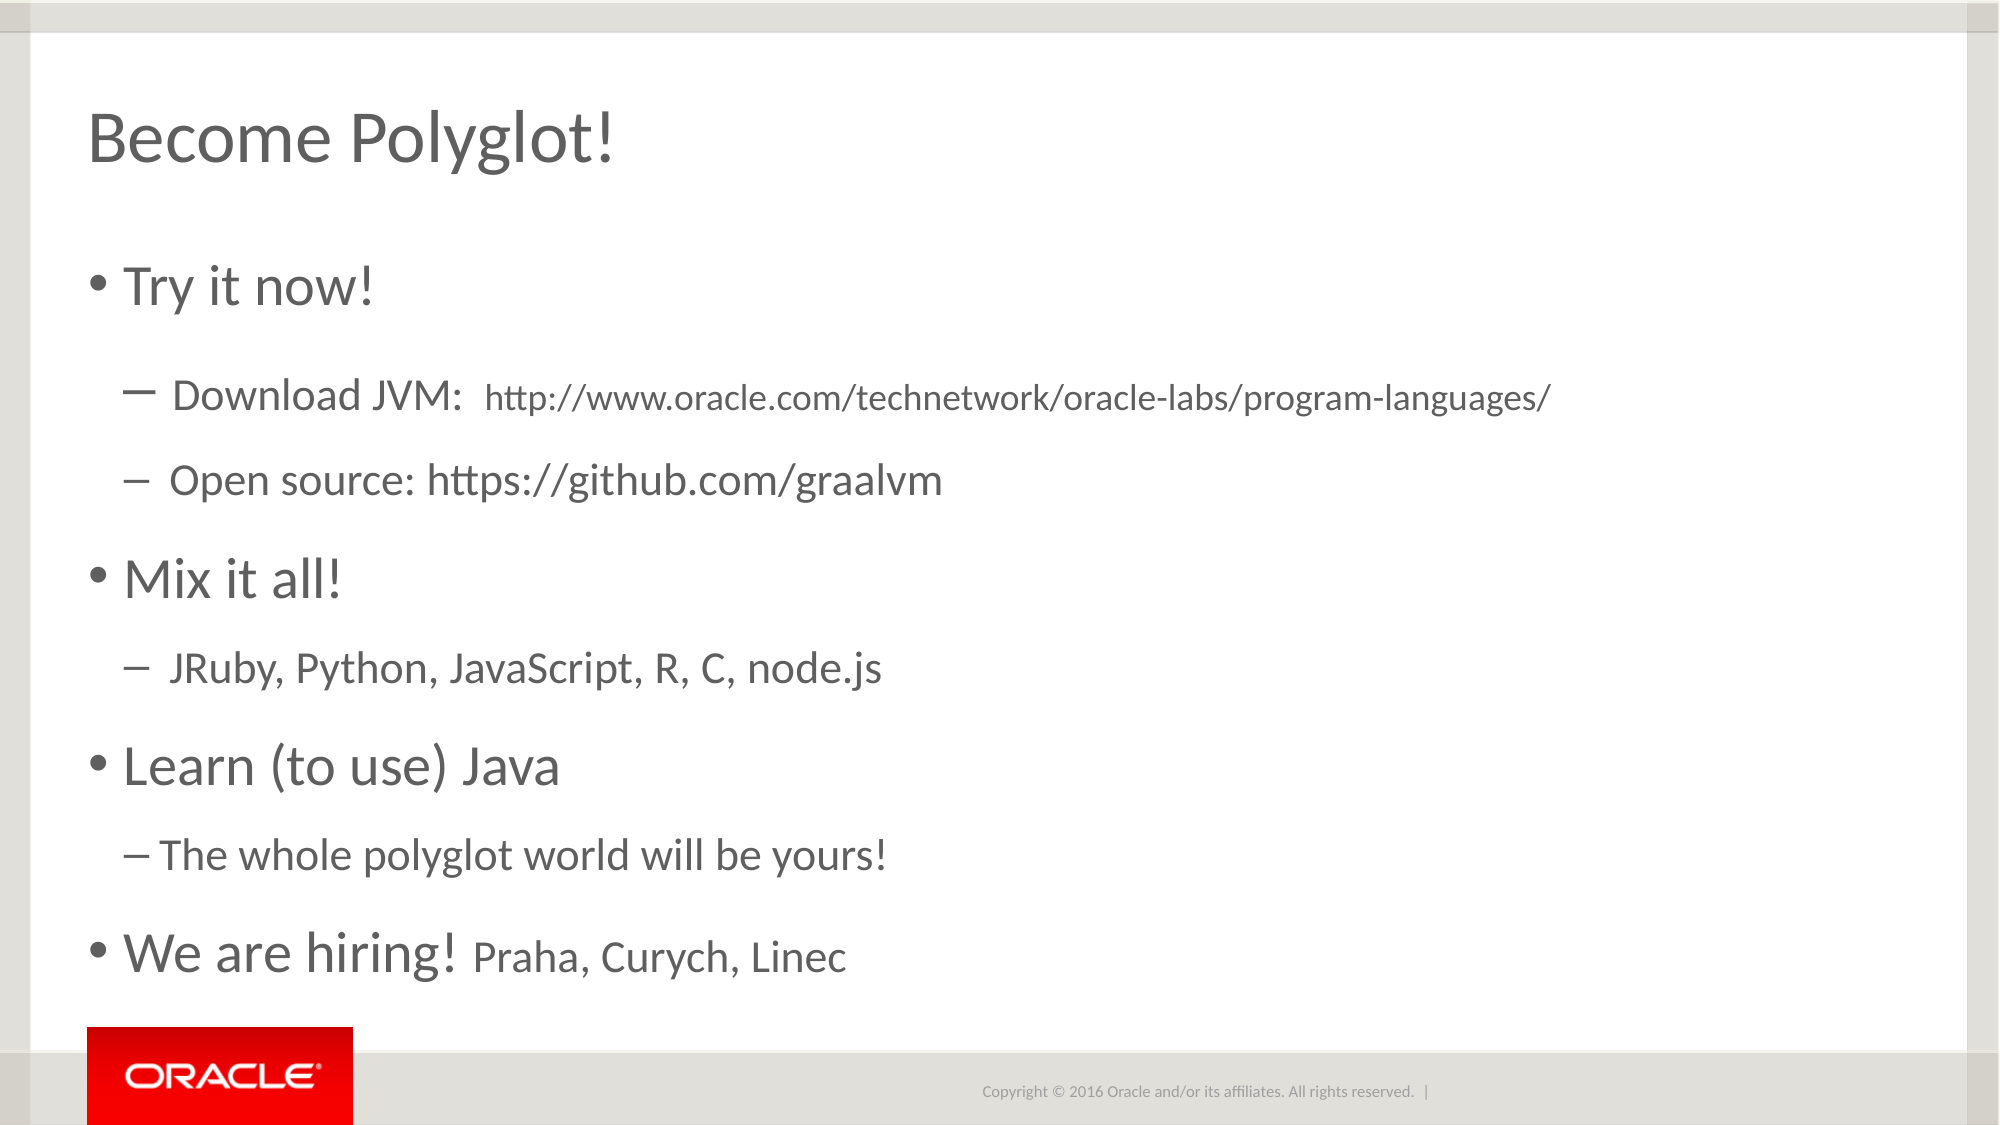

Become Polyglot!
Try it now!
 Download JVM: http://www.oracle.com/technetwork/oracle-labs/program-languages/
 Open source: https://github.com/graalvm
Mix it all!
 JRuby, Python, JavaScript, R, C, node.js
Learn (to use) Java
The whole polyglot world will be yours!
We are hiring! Praha, Curych, Linec